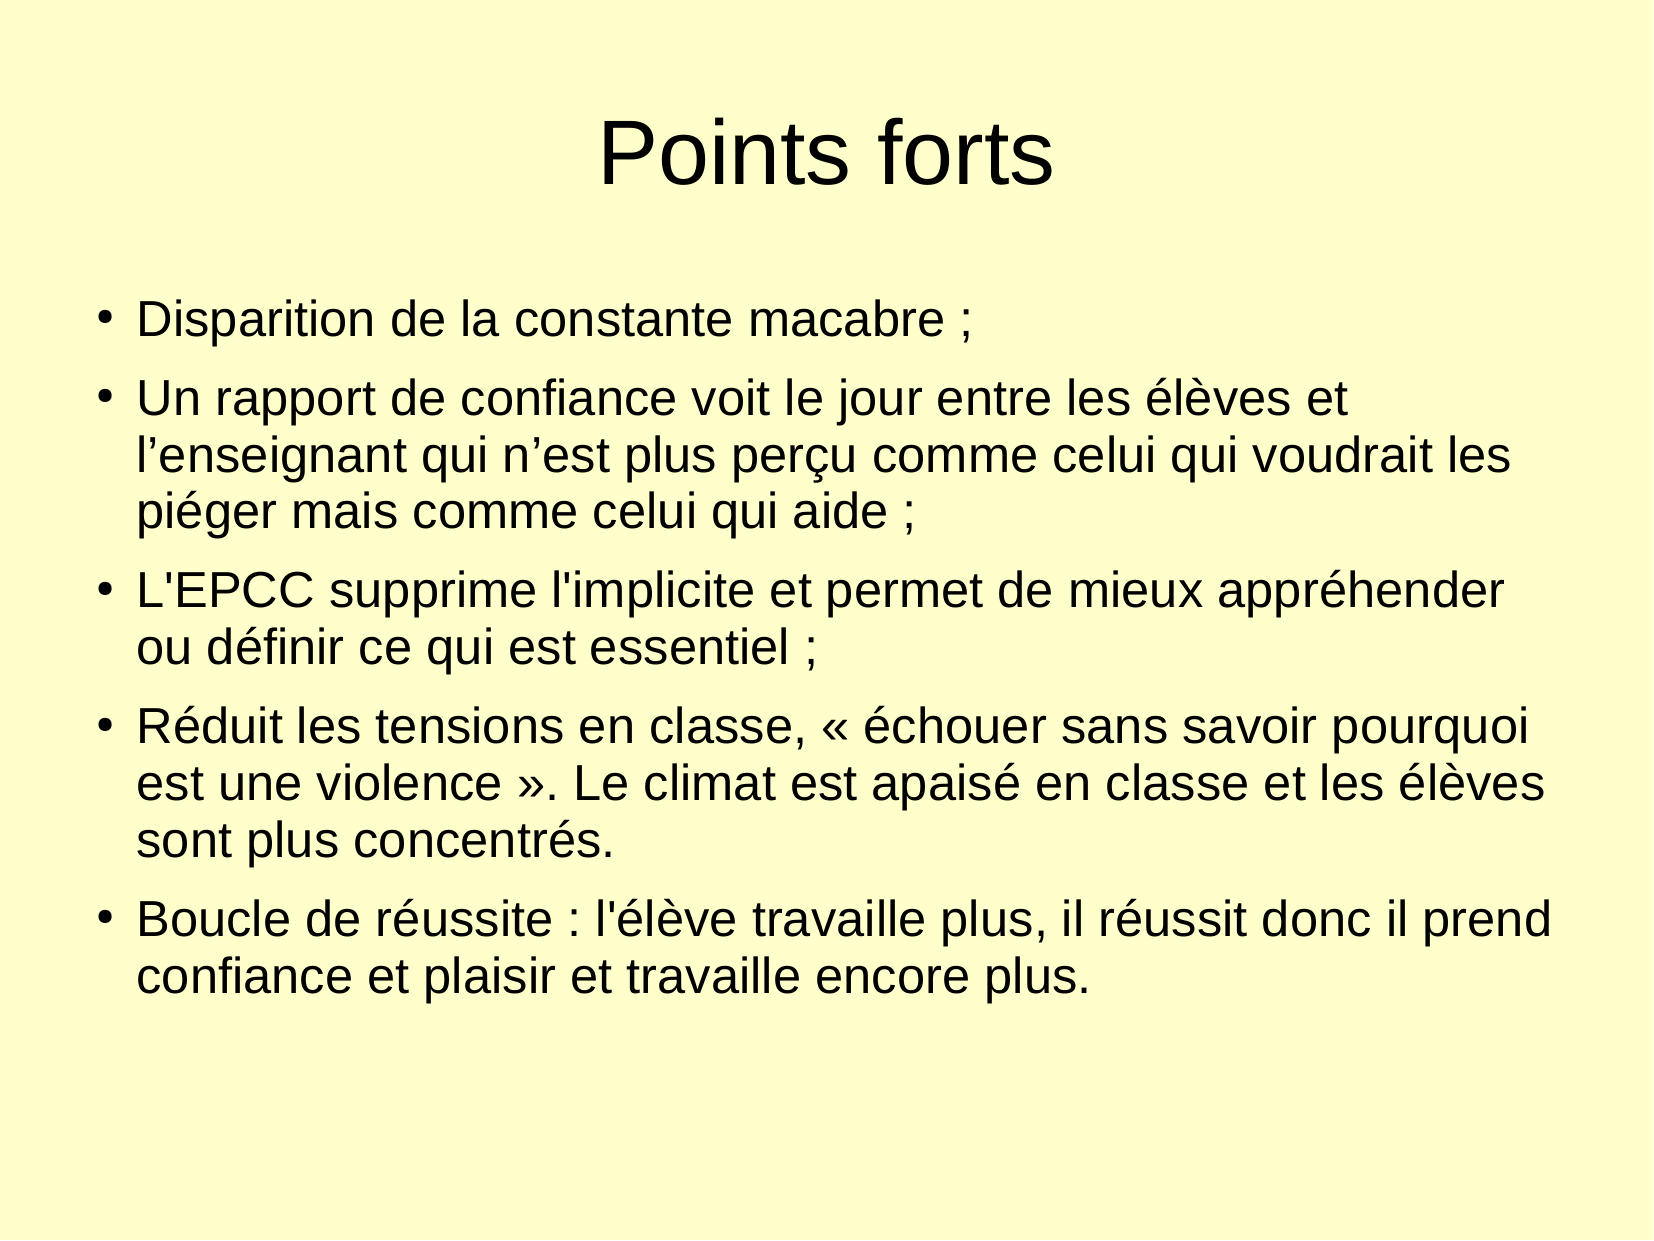

# Points forts
Disparition de la constante macabre ;
Un rapport de confiance voit le jour entre les élèves et l’enseignant qui n’est plus perçu comme celui qui voudrait les piéger mais comme celui qui aide ;
L'EPCC supprime l'implicite et permet de mieux appréhender ou définir ce qui est essentiel ;
Réduit les tensions en classe, « échouer sans savoir pourquoi est une violence ». Le climat est apaisé en classe et les élèves sont plus concentrés.
Boucle de réussite : l'élève travaille plus, il réussit donc il prend confiance et plaisir et travaille encore plus.